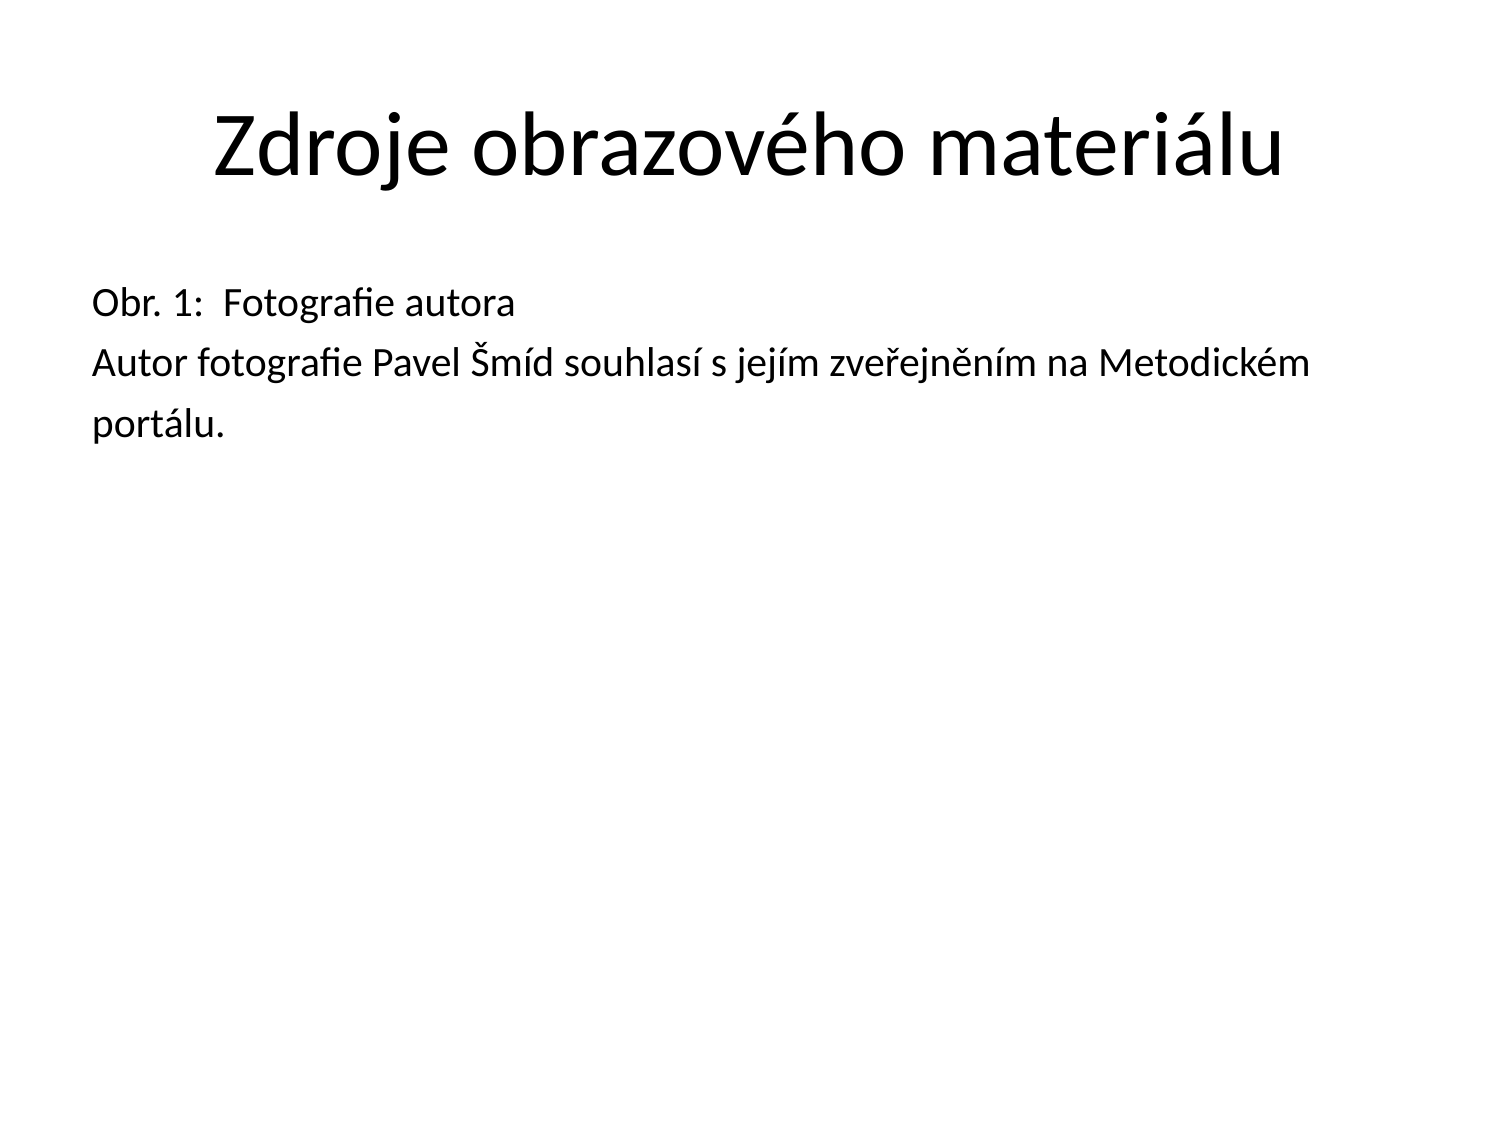

# Zdroje obrazového materiálu
Obr. 1: Fotografie autora
Autor fotografie Pavel Šmíd souhlasí s jejím zveřejněním na Metodickém
portálu.